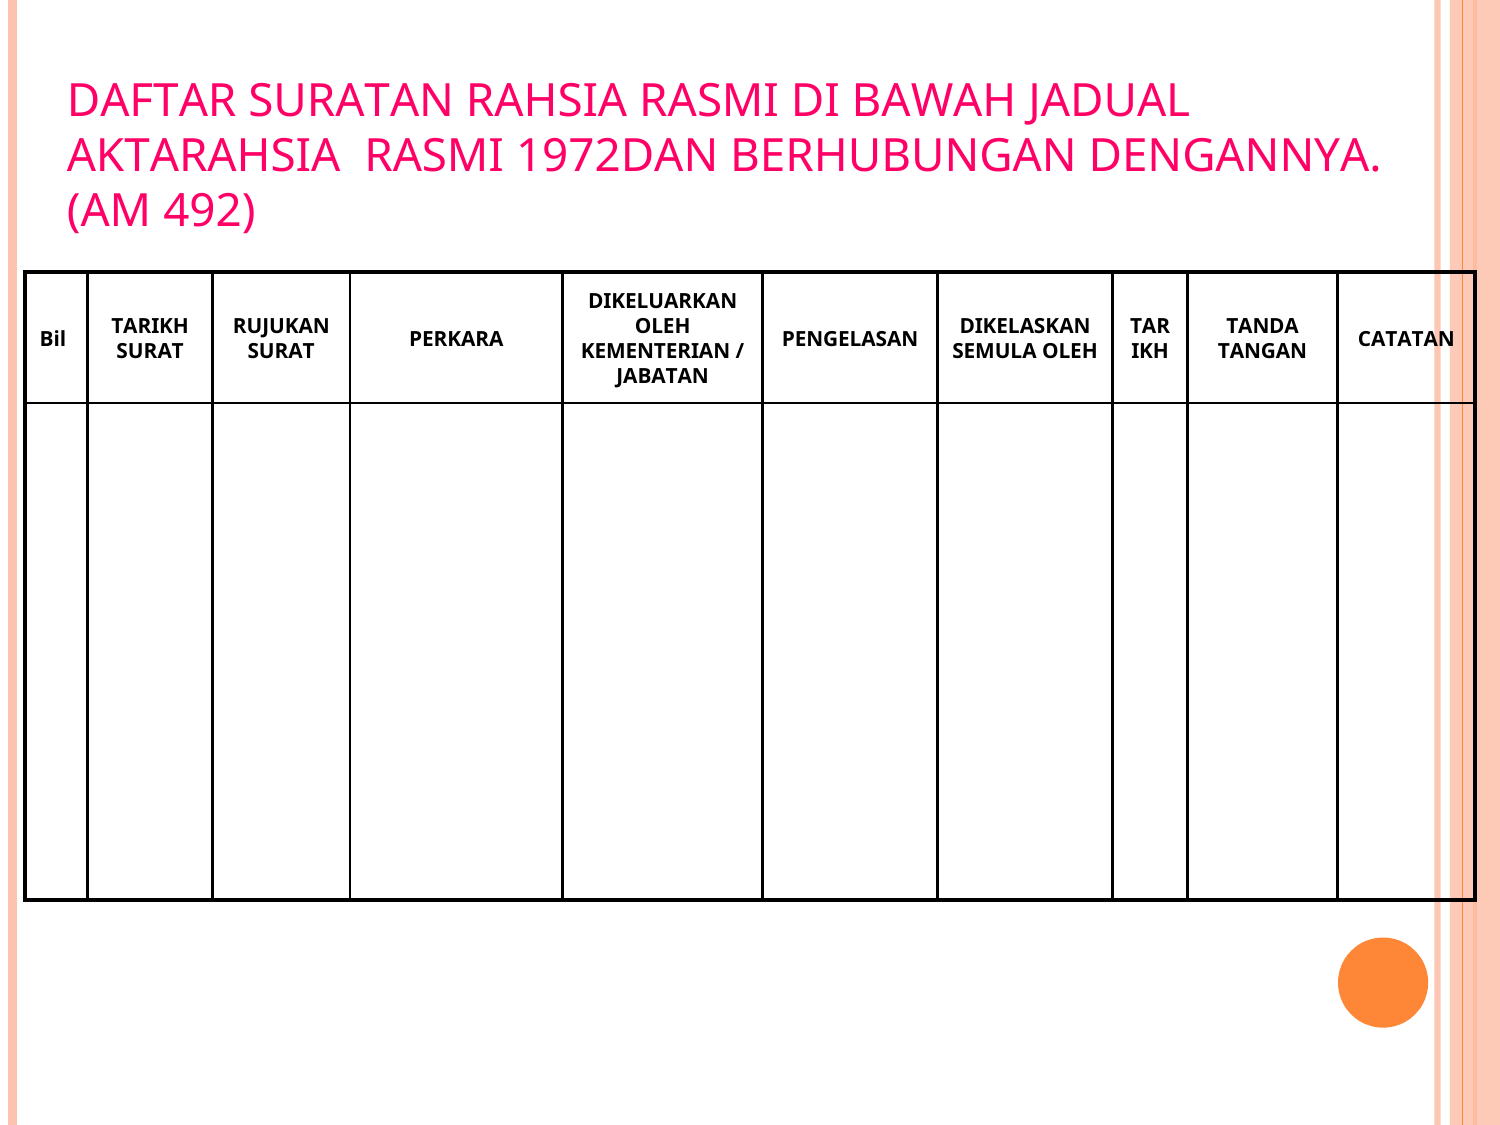

# DAFTAR SURATAN RAHSIA RASMI DI BAWAH JADUAL AKTARAHSIA RASMI 1972DAN BERHUBUNGAN DENGANNYA. (AM 492)
Bil
TARIKH SURAT
RUJUKAN SURAT
PERKARA
DIKELUARKAN OLEH KEMENTERIAN / JABATAN
PENGELASAN
DIKELASKAN SEMULA OLEH
TARIKH
TANDA TANGAN
CATATAN